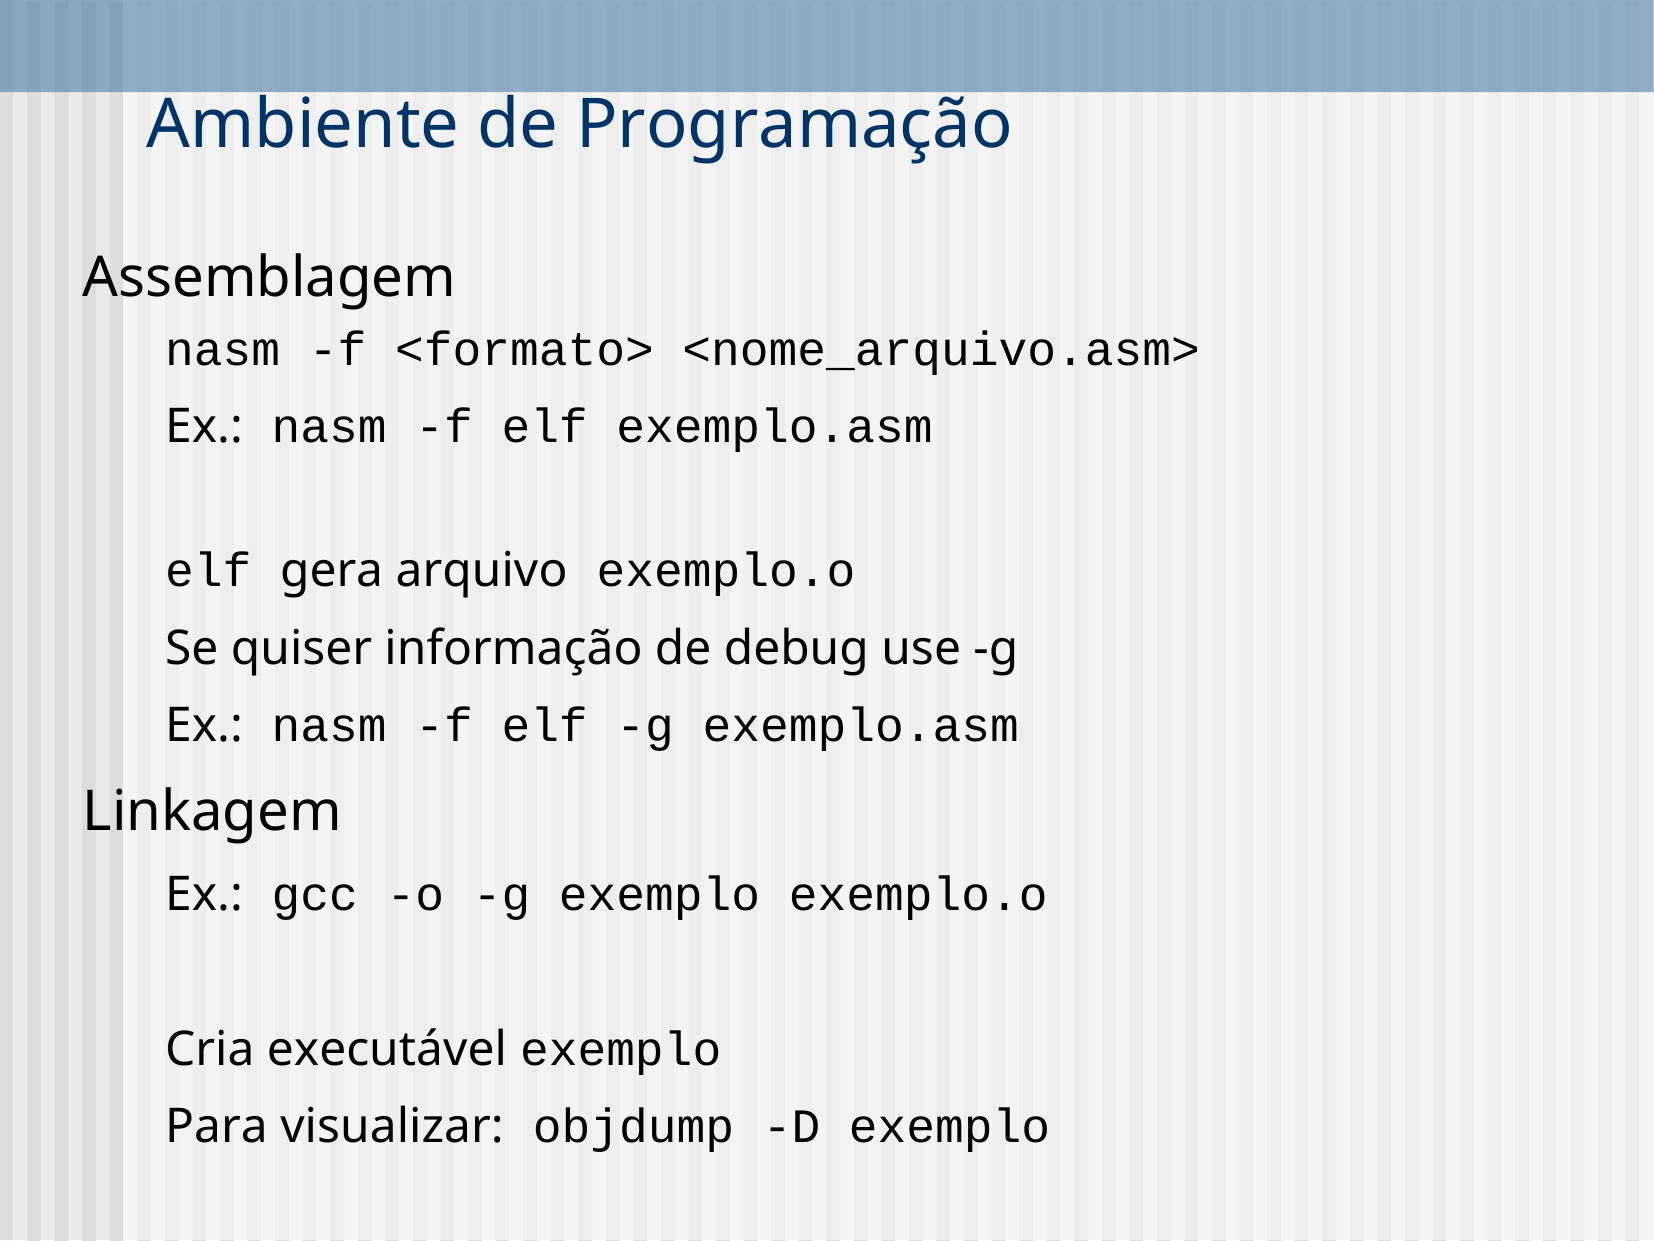

# Ambiente de Programação
Assemblagem
nasm -f <formato> <nome_arquivo.asm>
Ex.: nasm -f elf exemplo.asm
elf gera arquivo exemplo.o
Se quiser informação de debug use -g
Ex.: nasm -f elf -g exemplo.asm
Linkagem
Ex.: gcc -o -g exemplo exemplo.o
Cria executável exemplo
Para visualizar: objdump -D exemplo